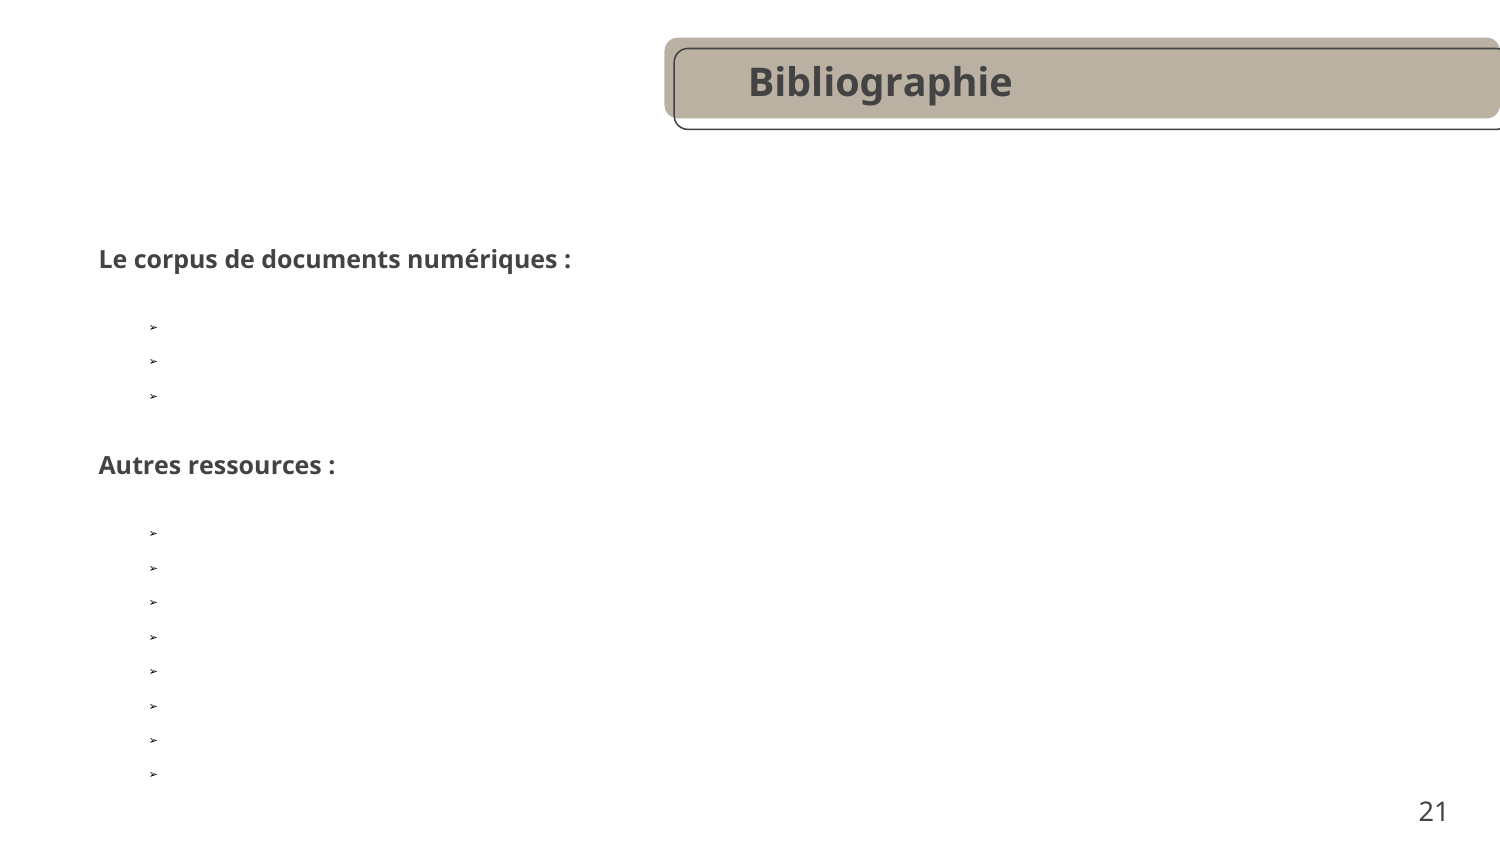

Bibliographie
# Le corpus de documents numériques :
Autres ressources :